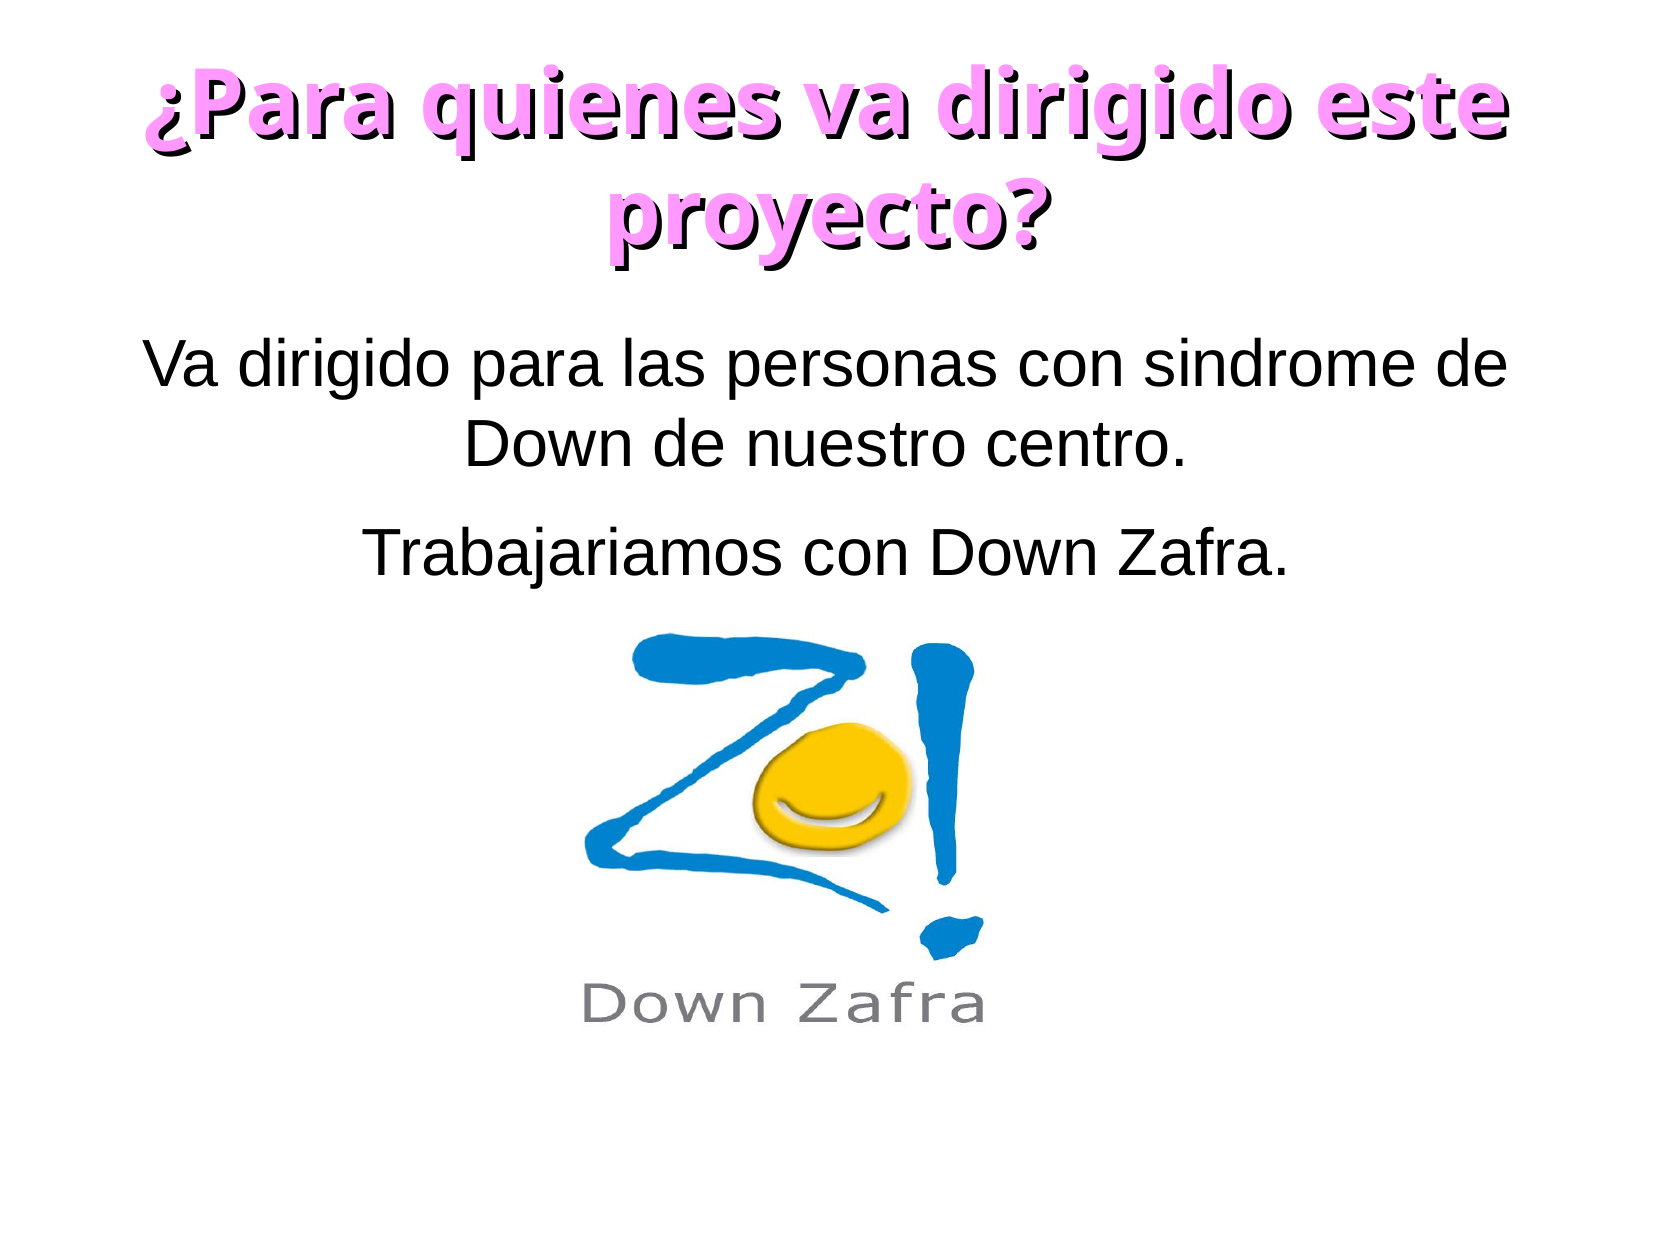

# ¿Para quienes va dirigido este proyecto?
Va dirigido para las personas con sindrome de Down de nuestro centro.
Trabajariamos con Down Zafra.